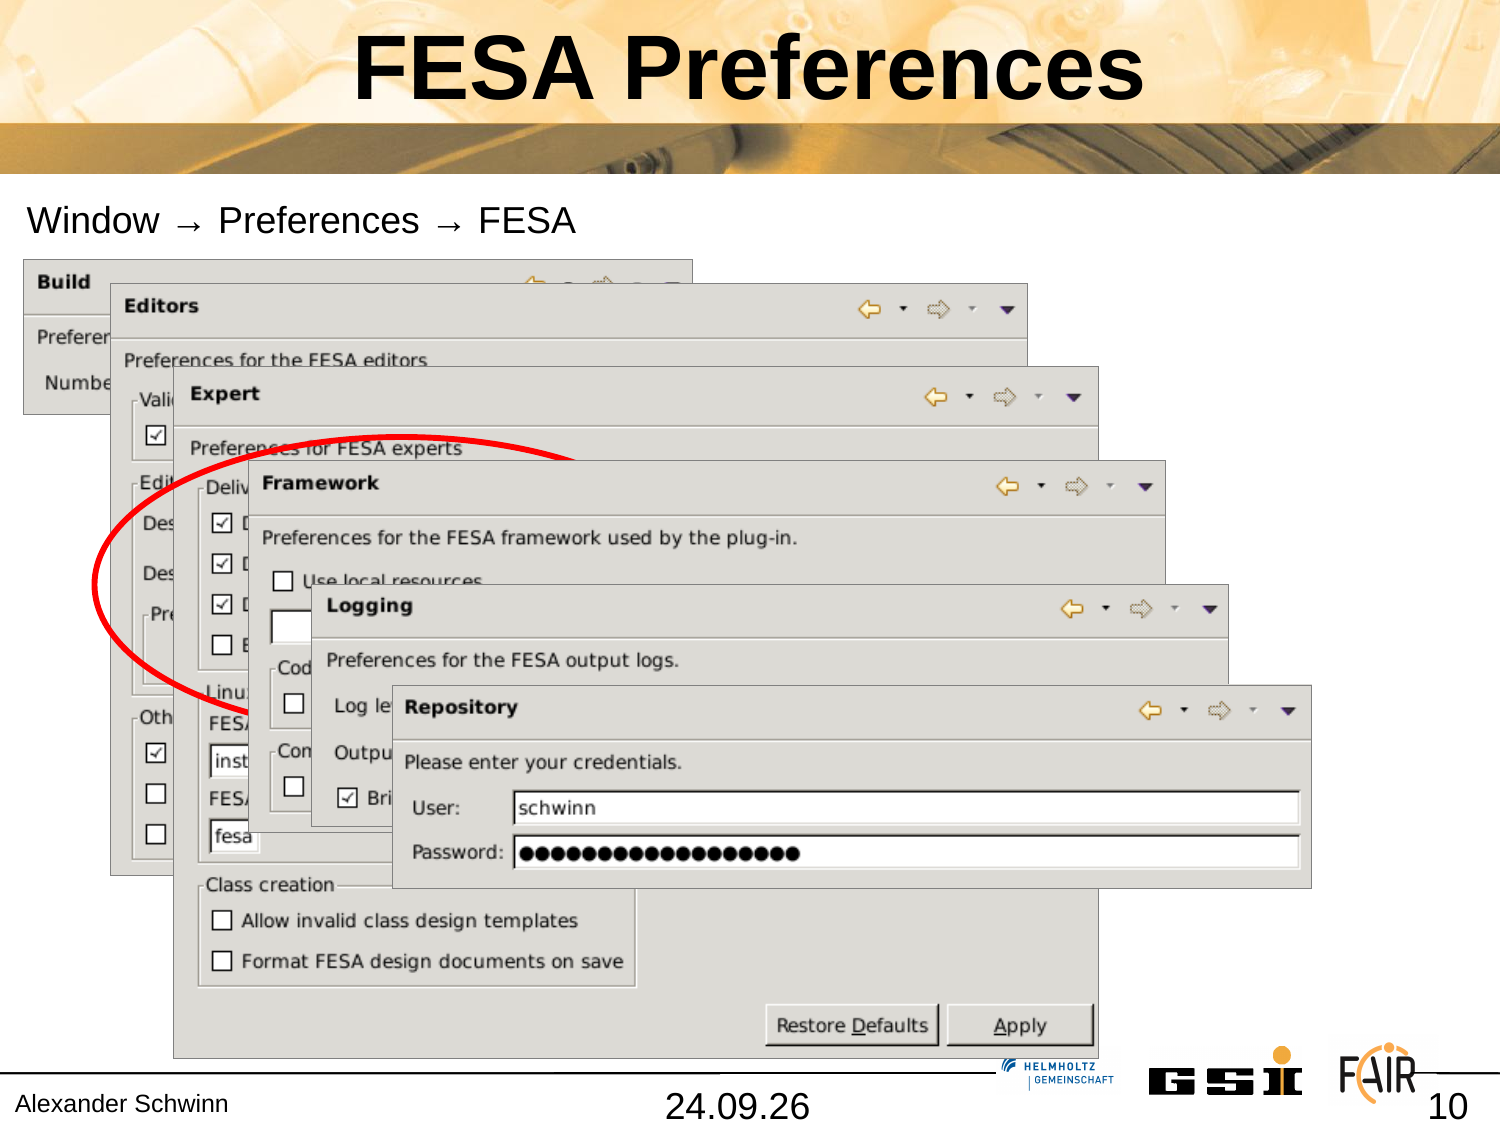

# FESA Preferences
Window → Preferences → FESA
10